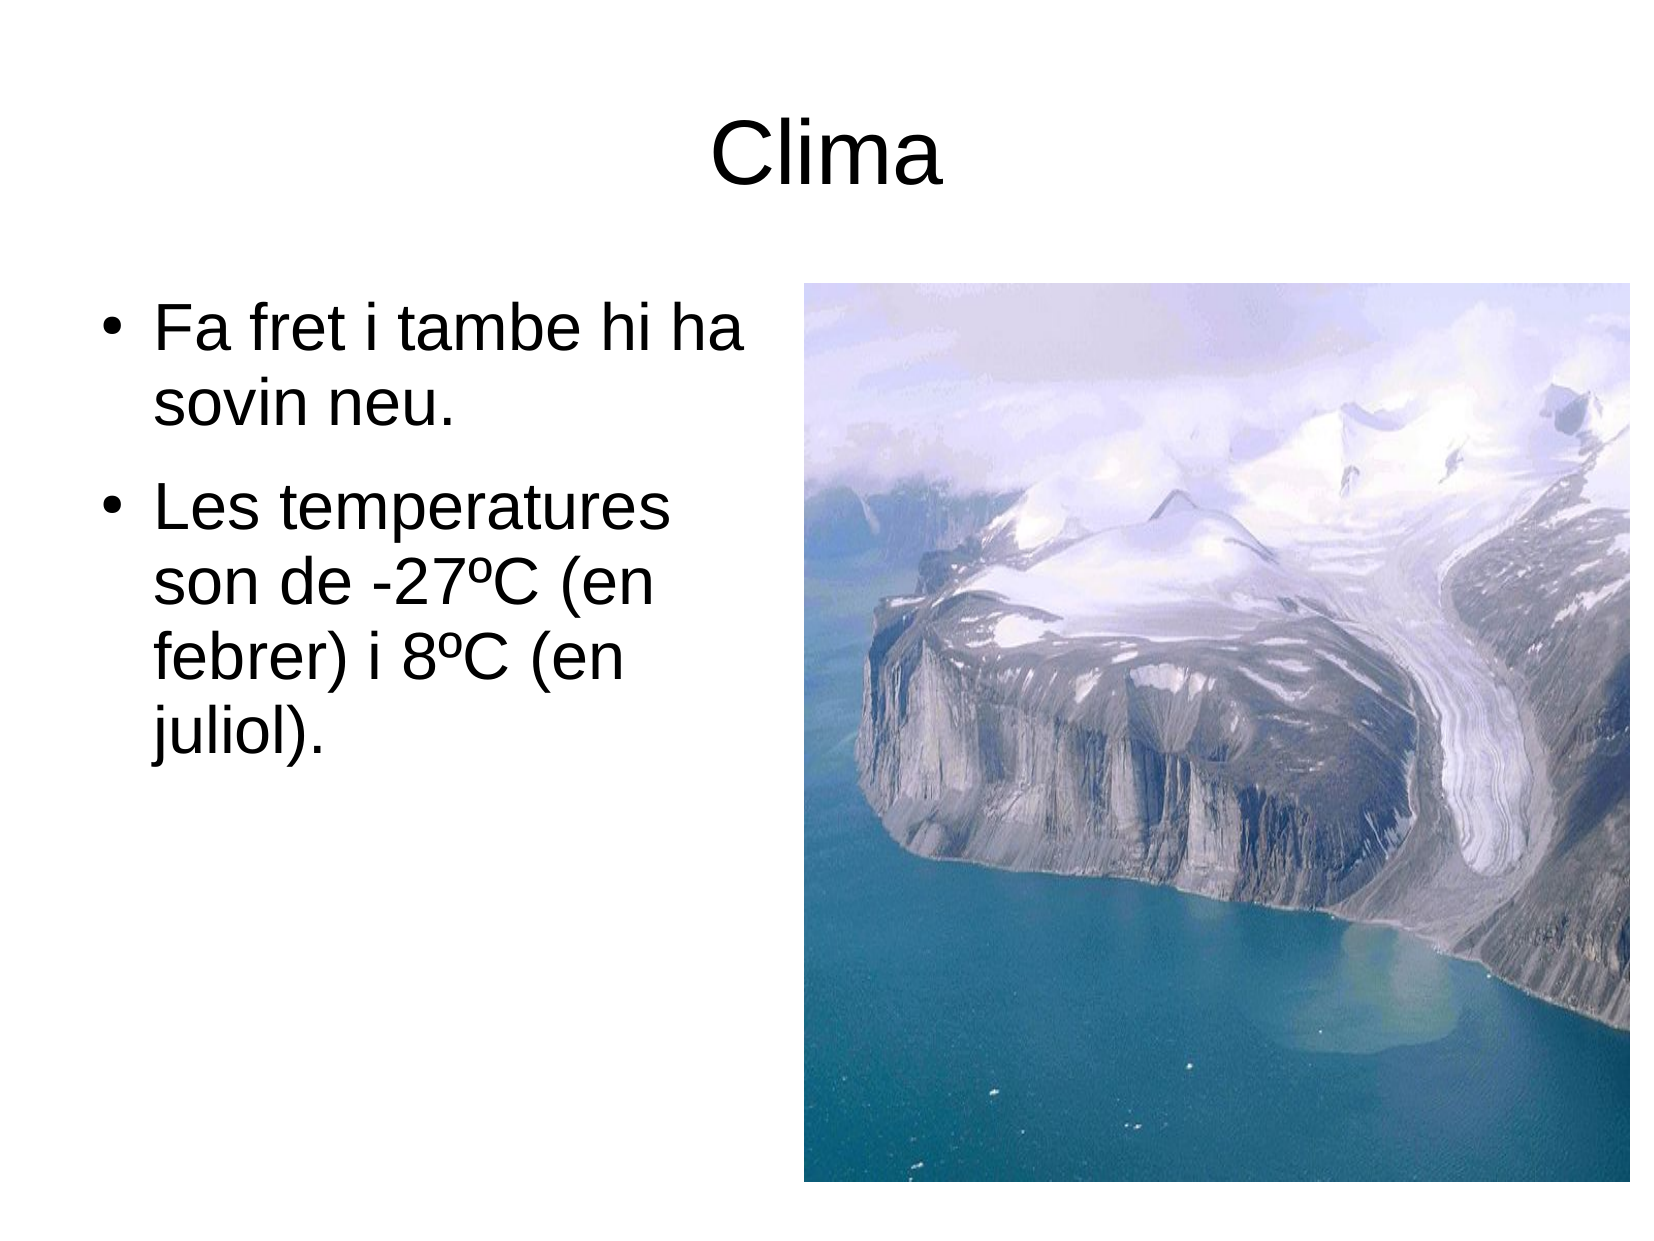

# Clima
Fa fret i tambe hi ha sovin neu.
Les temperatures son de -27ºC (en febrer) i 8ºC (en juliol).